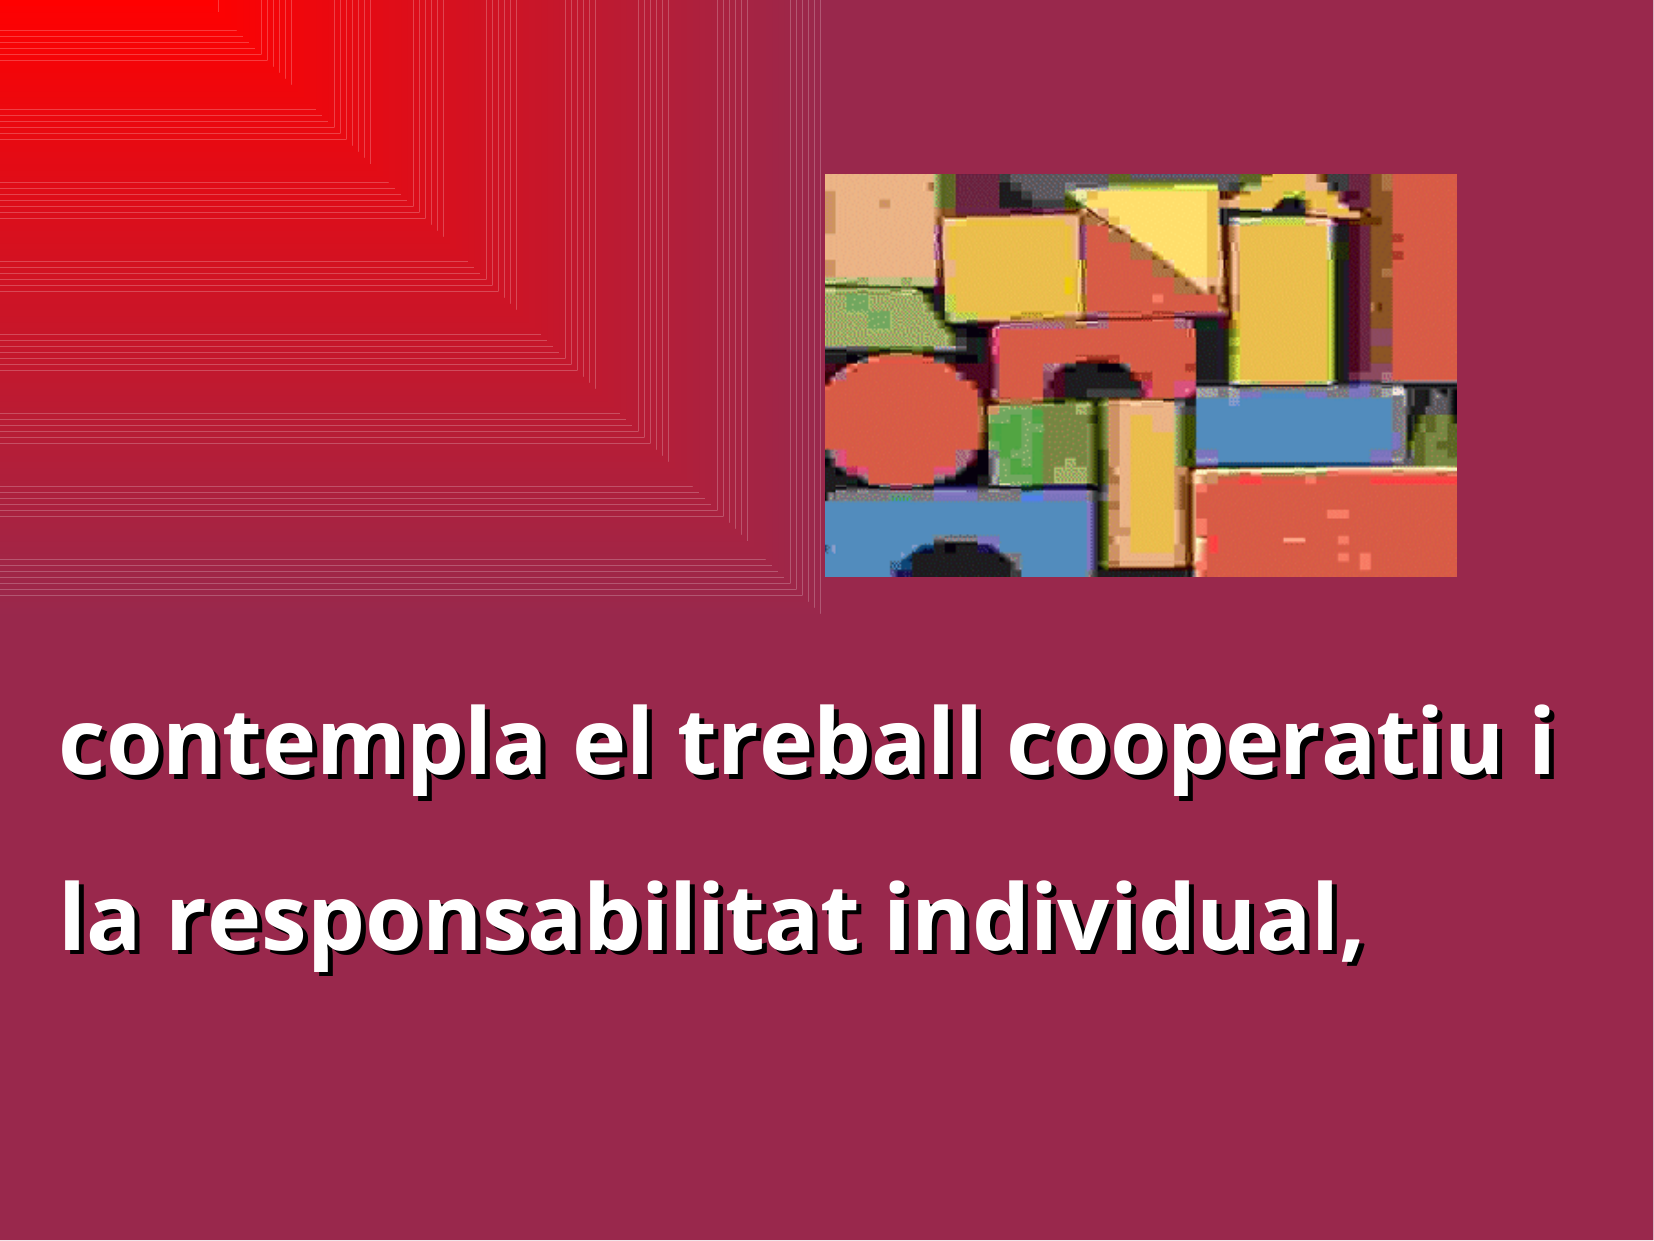

contempla el treball cooperatiu i
la responsabilitat individual,